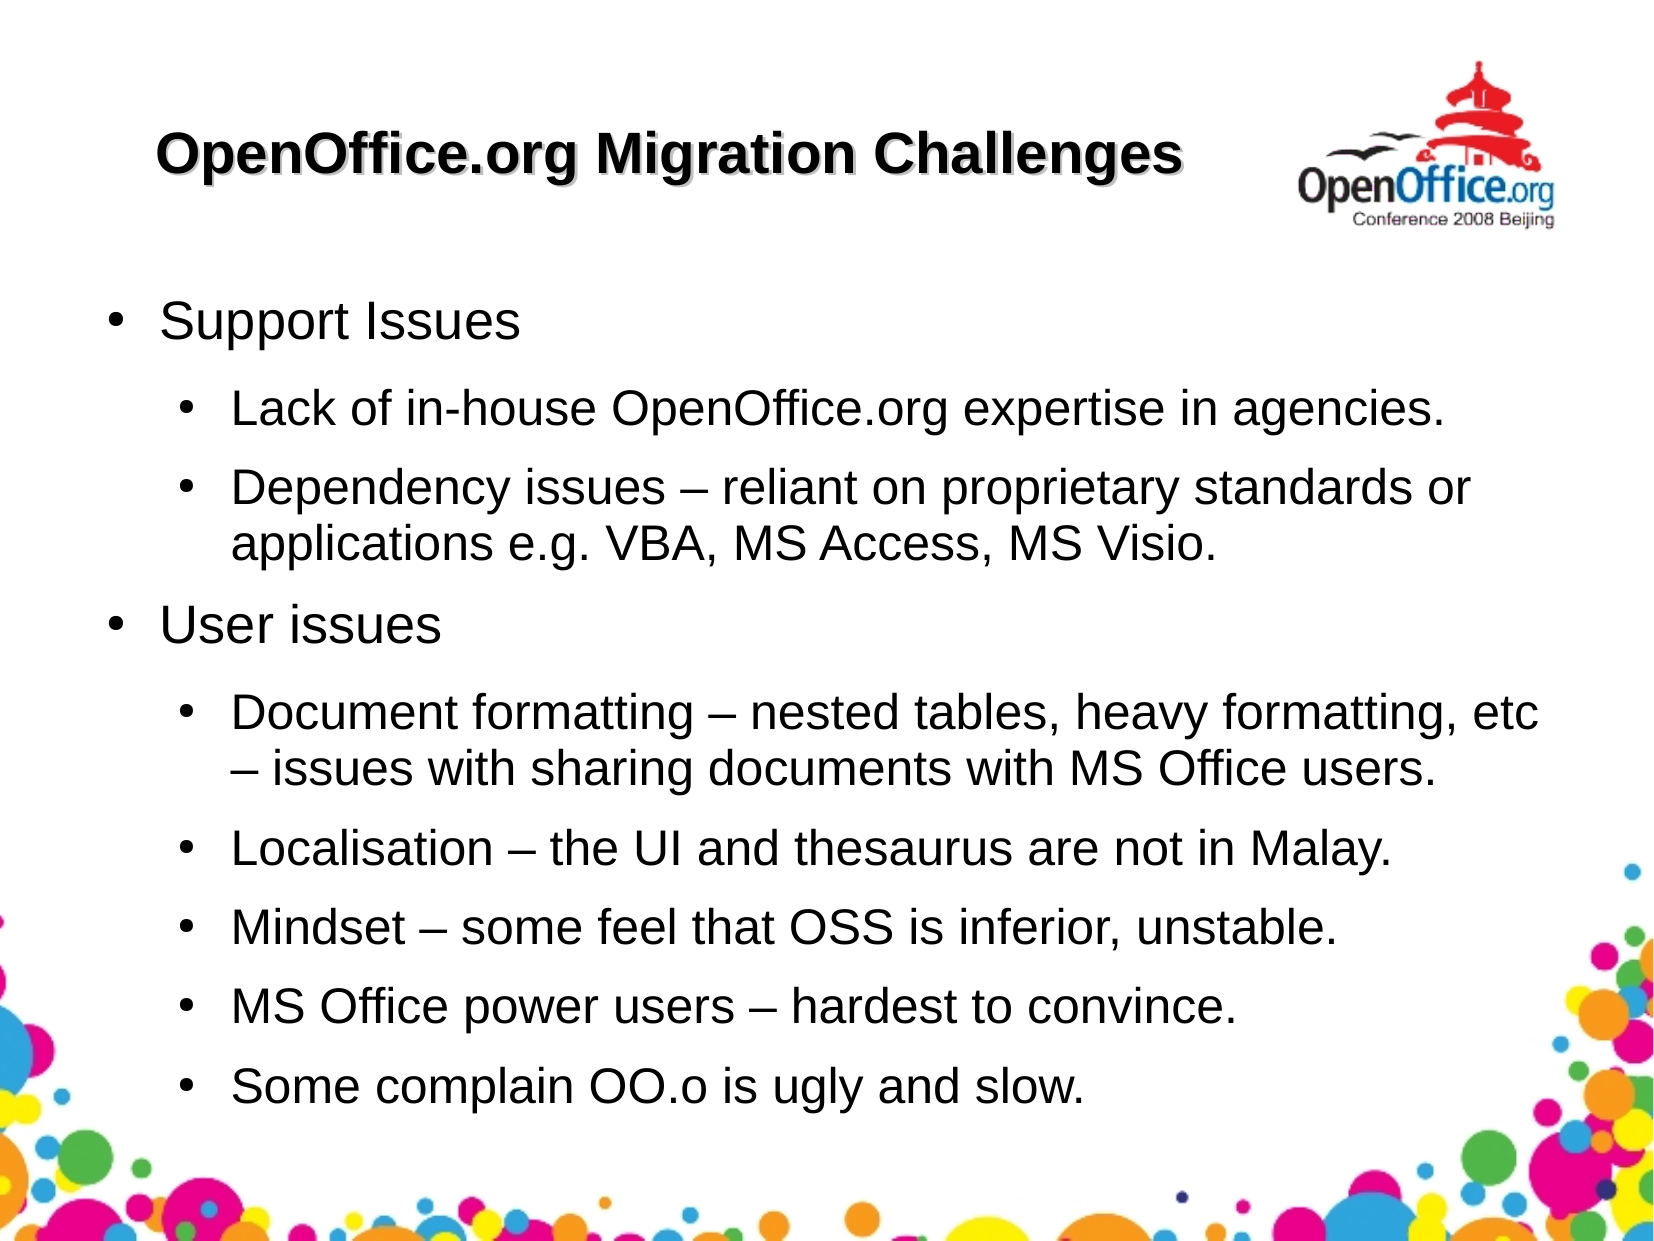

# OpenOffice.org Migration Challenges
Support Issues
Lack of in-house OpenOffice.org expertise in agencies.
Dependency issues – reliant on proprietary standards or applications e.g. VBA, MS Access, MS Visio.
User issues
Document formatting – nested tables, heavy formatting, etc – issues with sharing documents with MS Office users.
Localisation – the UI and thesaurus are not in Malay.
Mindset – some feel that OSS is inferior, unstable.
MS Office power users – hardest to convince.
Some complain OO.o is ugly and slow.